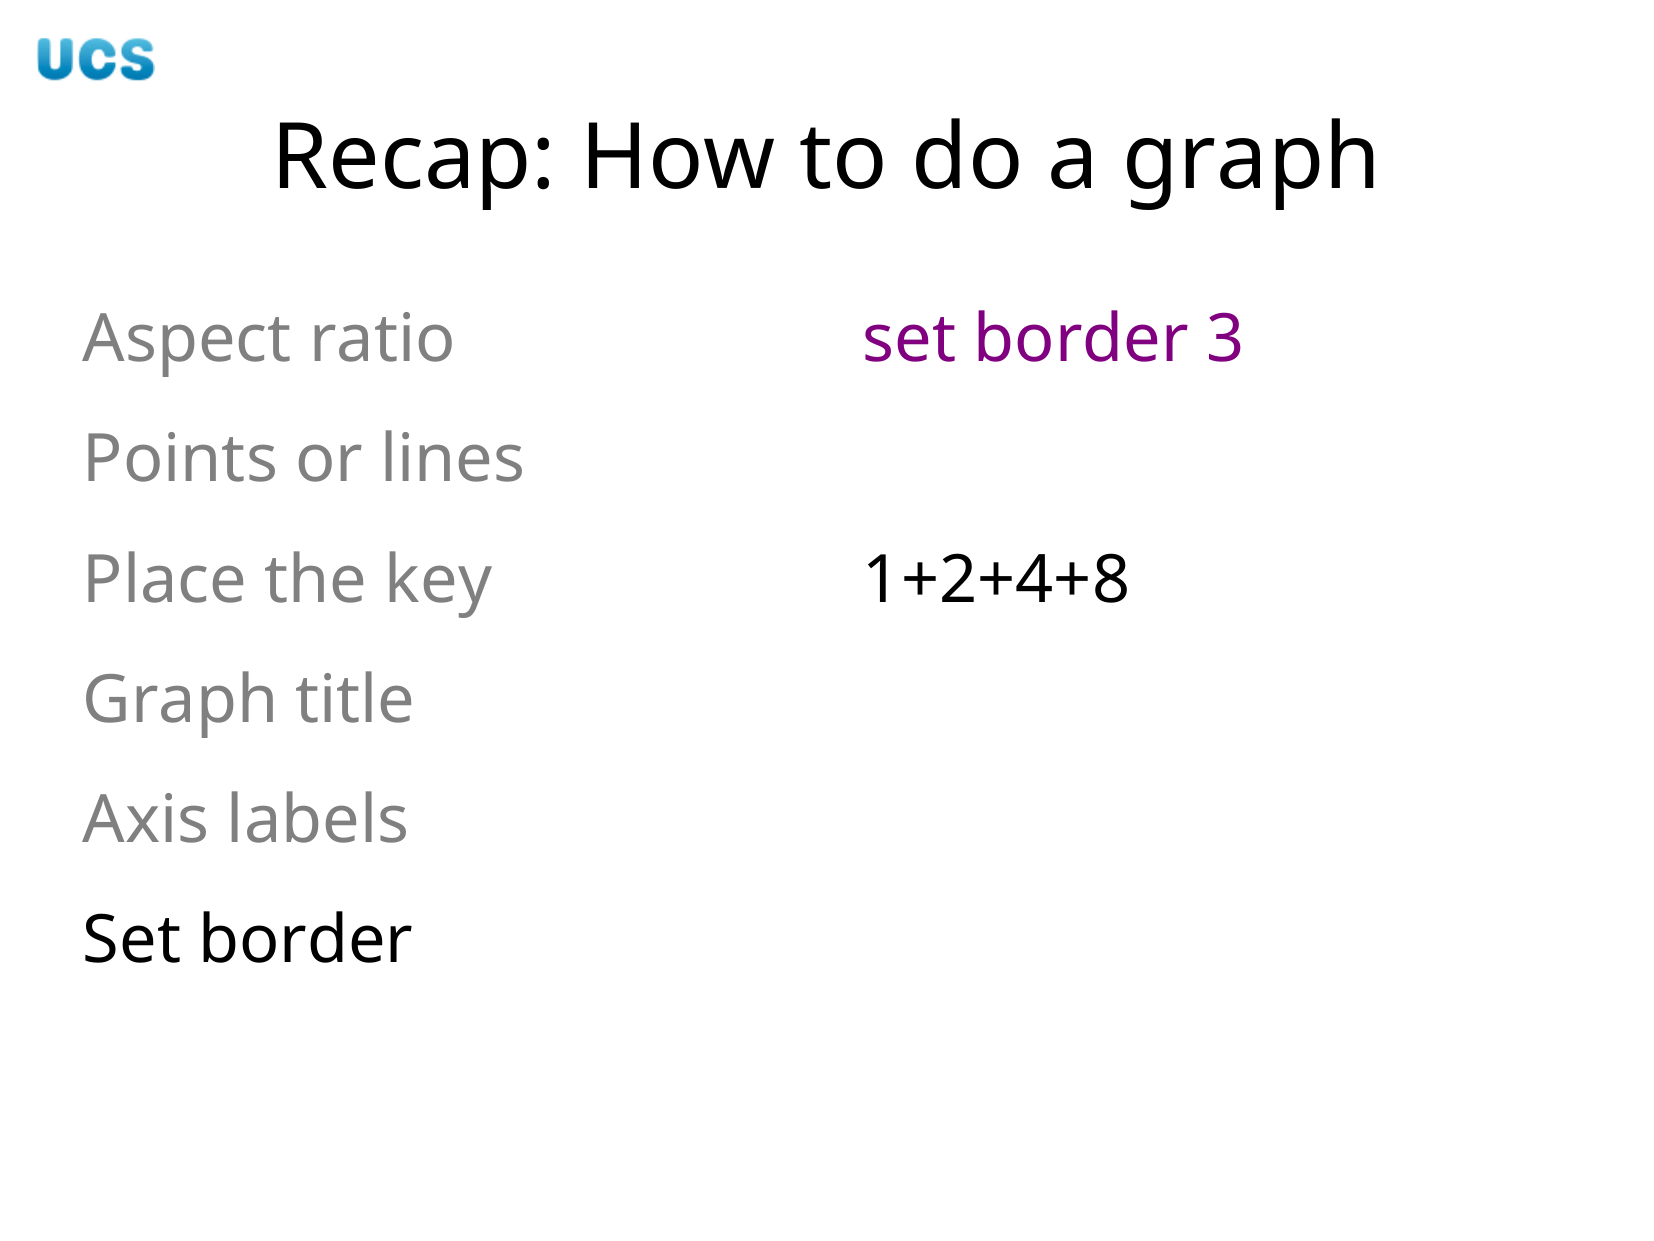

# Recap: How to do a graph
Aspect ratio
Points or lines
Place the key
Graph title
Axis labels
Set border
set border 3
1+2+4+8